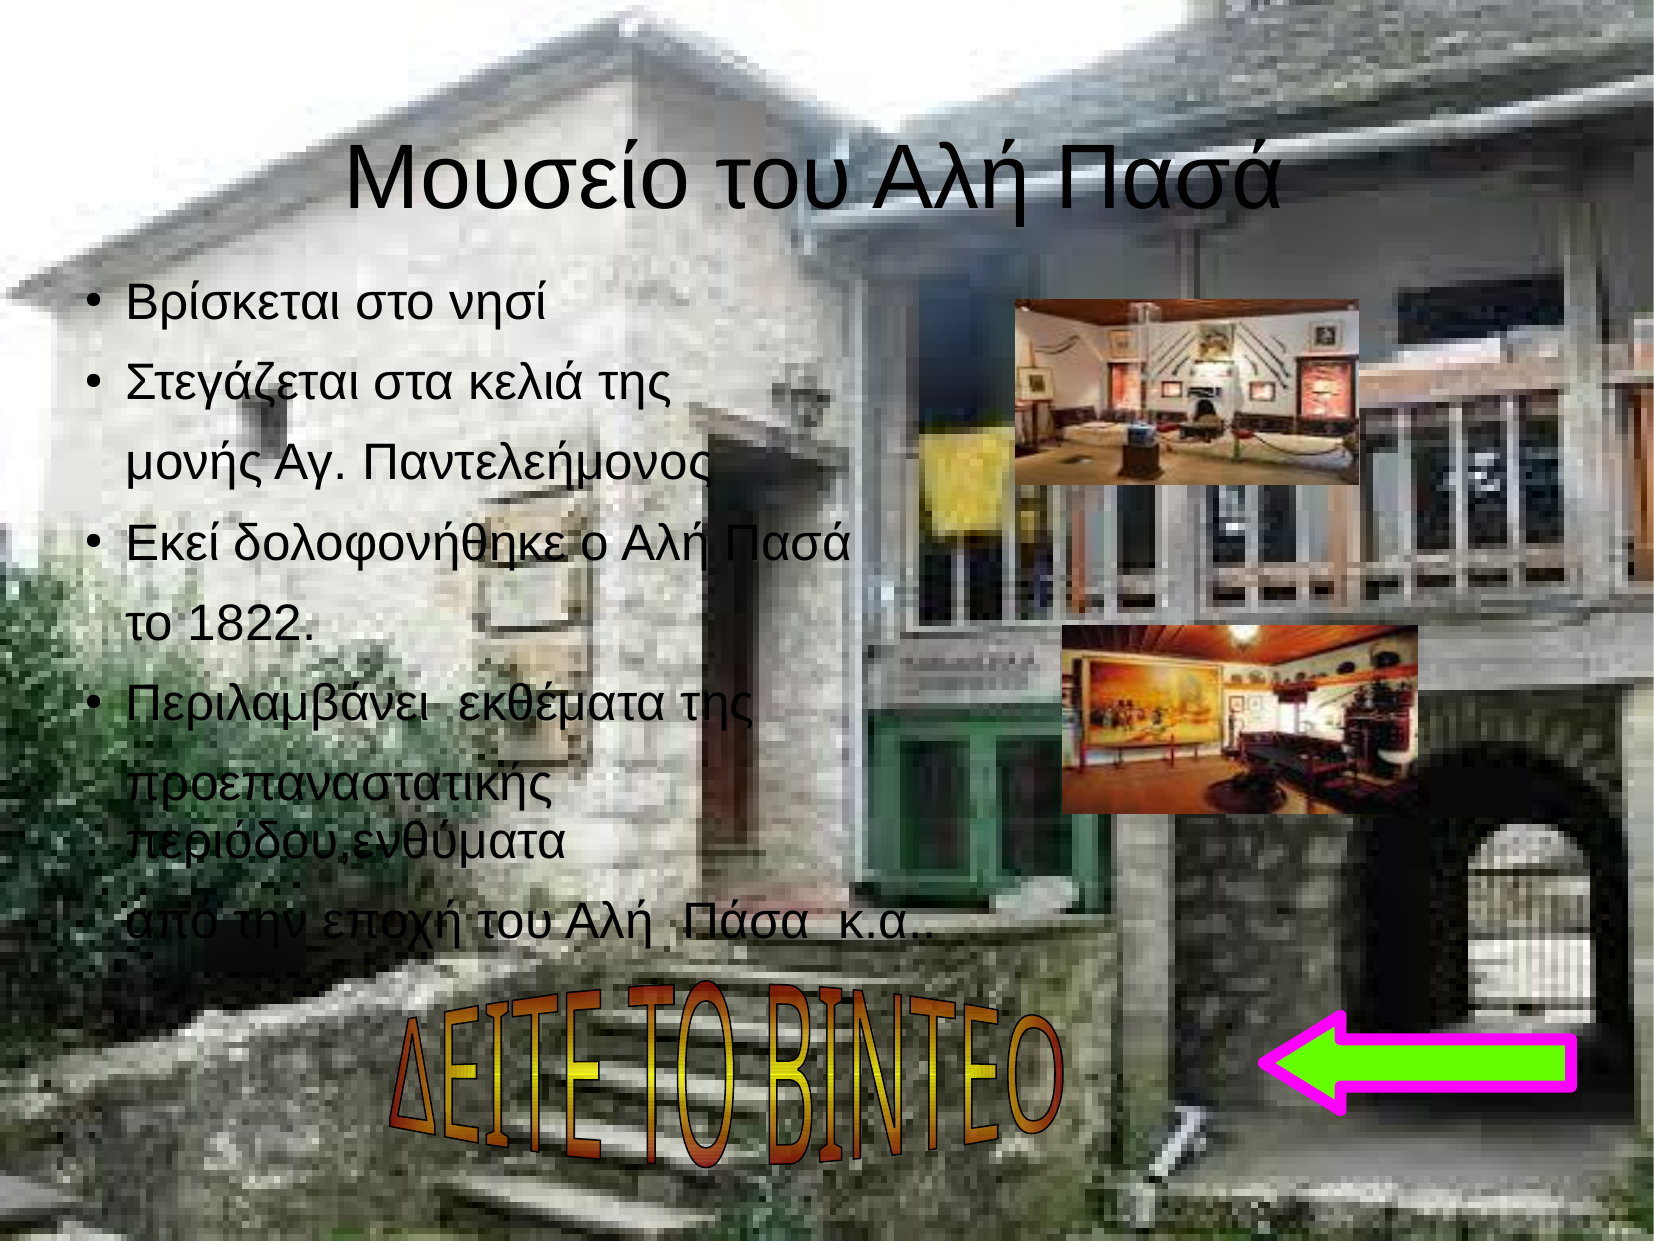

# Μουσείο του Αλή Πασά
Βρίσκεται στο νησί
Στεγάζεται στα κελιά της
μονής Αγ. Παντελεήμονος
Εκεί δολοφονήθηκε ο Αλή Πασά
το 1822.
Περιλαμβάνει εκθέματα της
προεπαναστατικής περιόδου,ενθύματα
από την εποχή του Αλή Πάσα κ.α..
ΔΕΙΤΕ ΤΟ ΒΙΝΤΕΟ